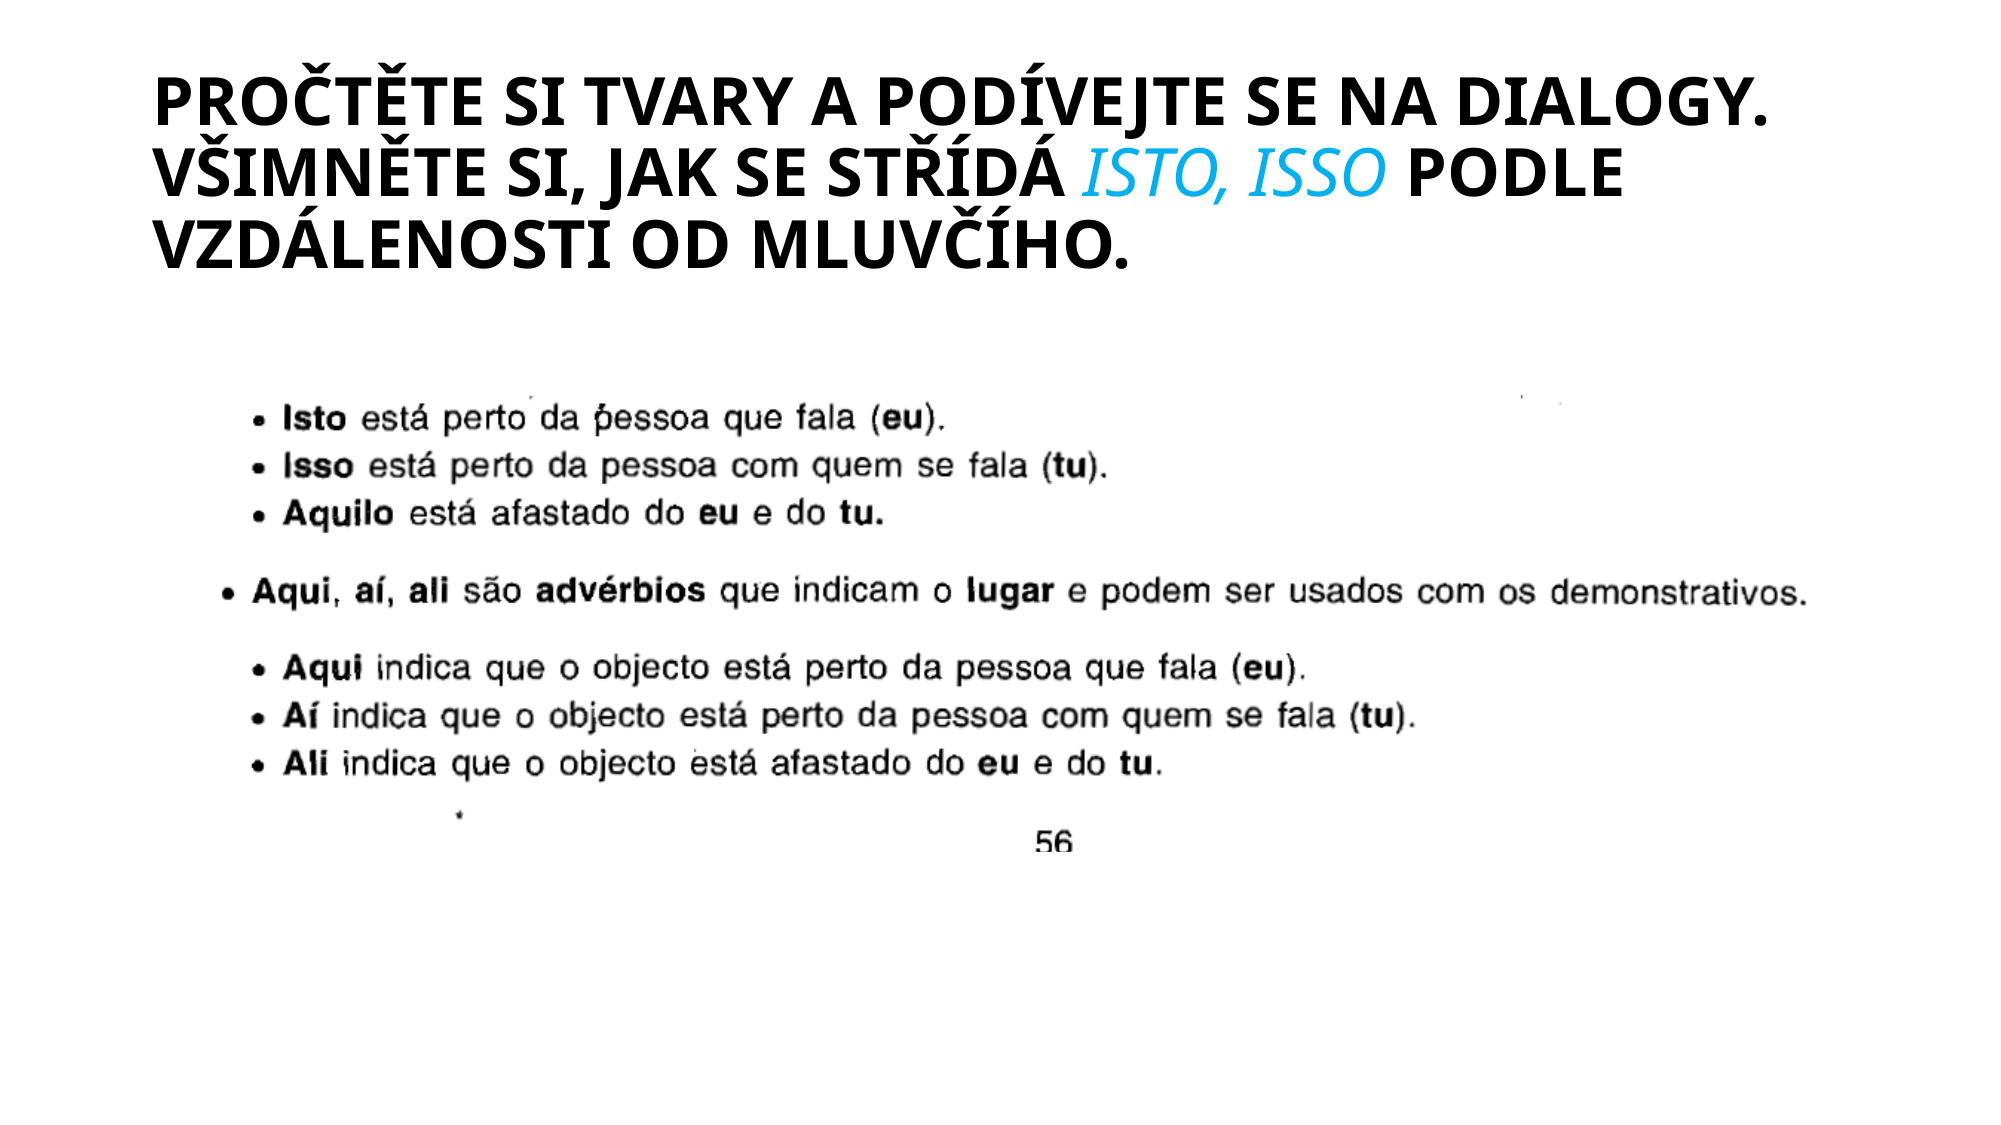

# PROČTĚTE SI TVARY A PODÍVEJTE SE NA DIALOGY. VŠIMNĚTE SI, JAK SE STŘÍDÁ ISTO, ISSO PODLE VZDÁLENOSTI OD MLUVČÍHO.